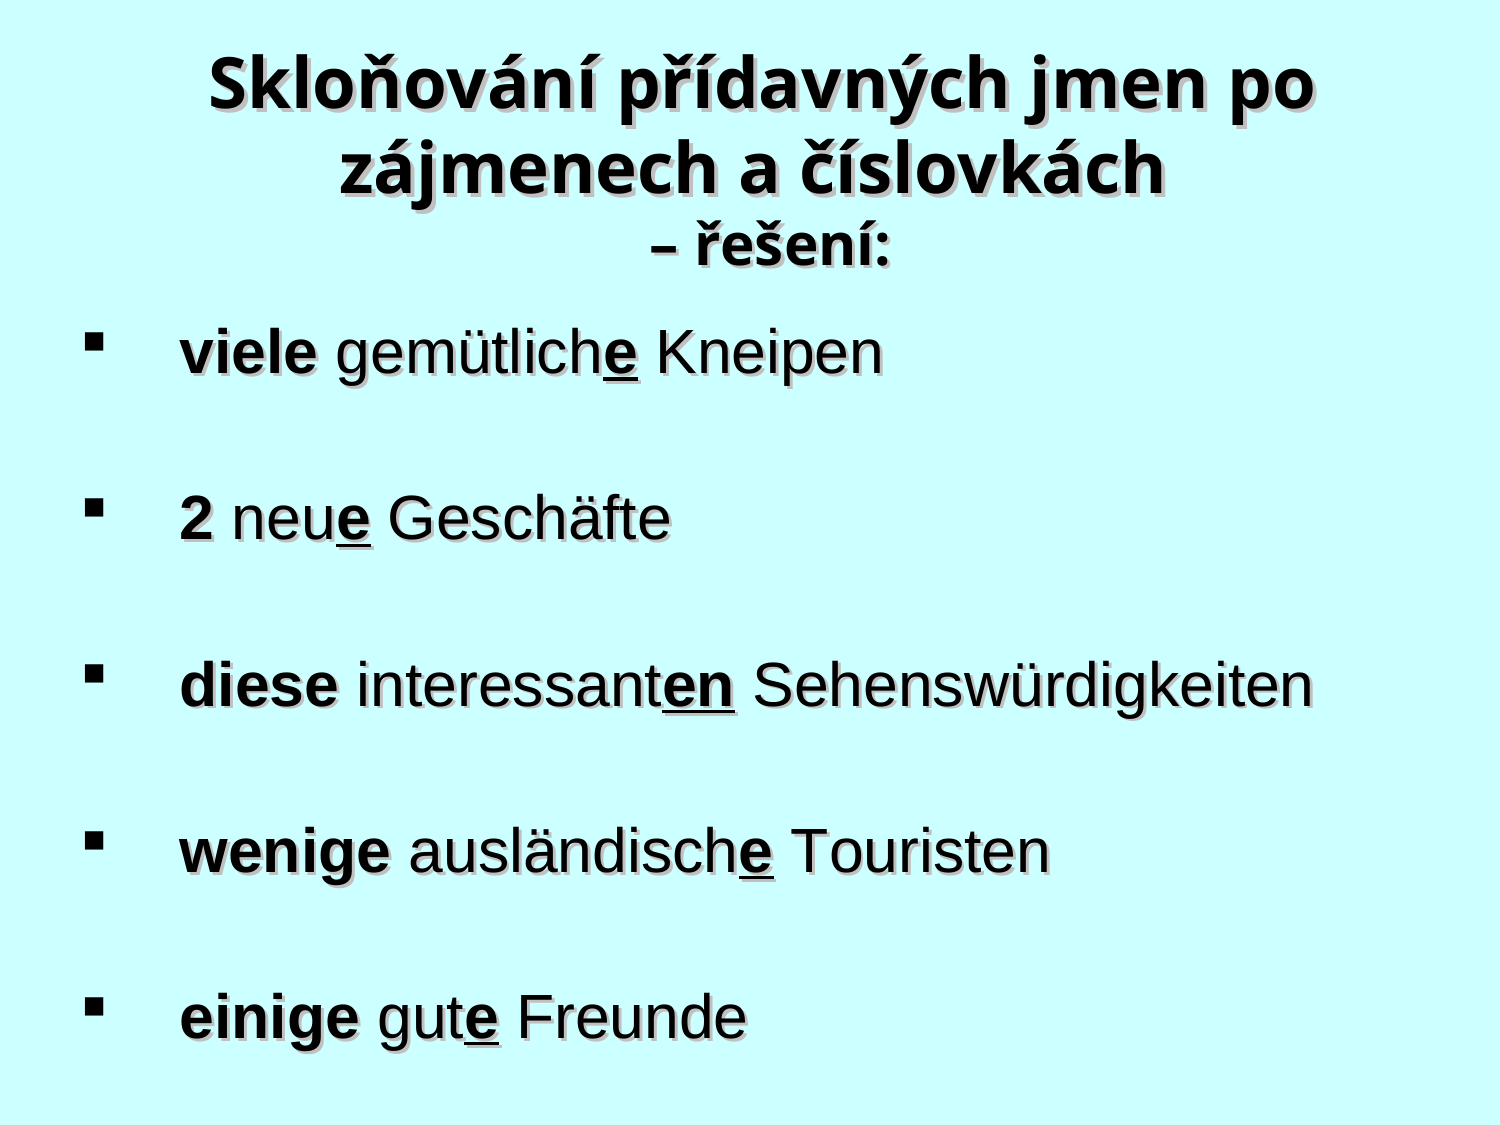

# Skloňování přídavných jmen po zájmenech a číslovkách – řešení:
viele gemütliche Kneipen
2 neue Geschäfte
diese interessanten Sehenswürdigkeiten
wenige ausländische Touristen
einige gute Freunde